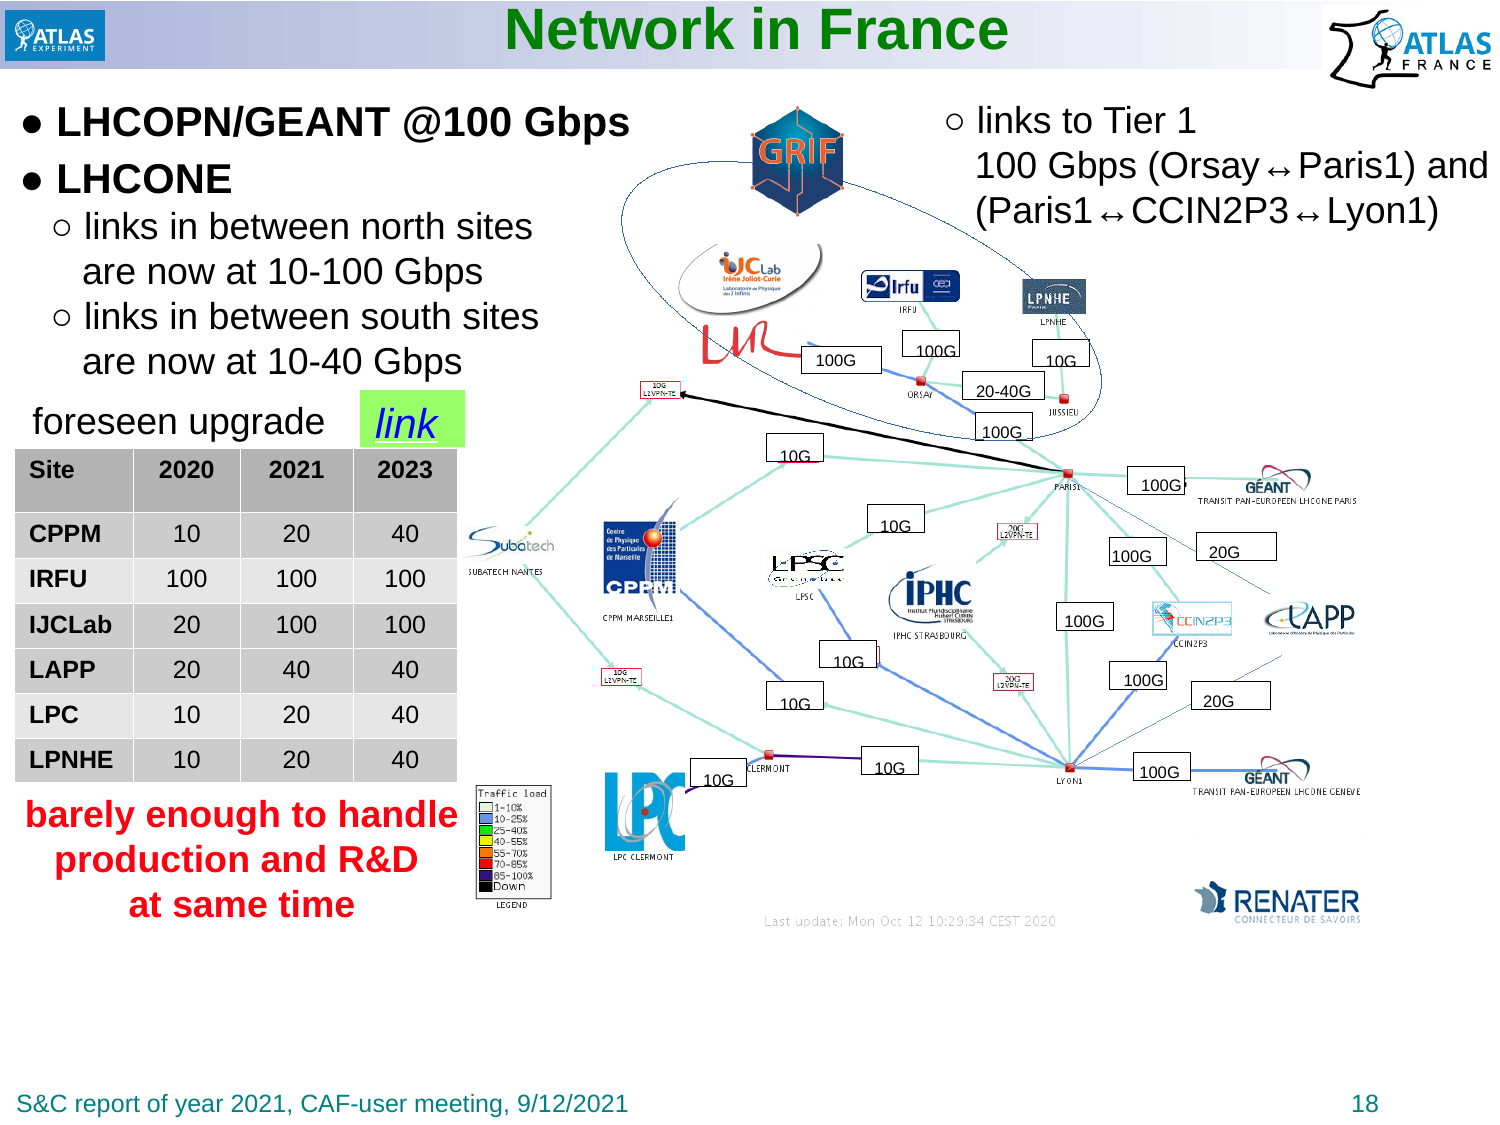

Network in France
● LHCOPN/GEANT @100 Gbps
● LHCONE
 ○ links in between north sites
 are now at 10-100 Gbps
 ○ links in between south sites
 are now at 10-40 Gbps
 ○ links to Tier 1
 100 Gbps (Orsay↔Paris1) and
 (Paris1↔CCIN2P3↔Lyon1)
 100G
 10G
 100G
20-40G
foreseen upgrade
link
100G
 10G
| Site | 2020 | 2021 | 2023 |
| --- | --- | --- | --- |
| CPPM | 10 | 20 | 40 |
| IRFU | 100 | 100 | 100 |
| IJCLab | 20 | 100 | 100 |
| LAPP | 20 | 40 | 40 |
| LPC | 10 | 20 | 40 |
| LPNHE | 10 | 20 | 40 |
100G
100G
 10G
20G
100G
100G
100G
 10G
100G
 10G
20G
 10G
 10G
100G
barely enough to handle production and R&D
at same time